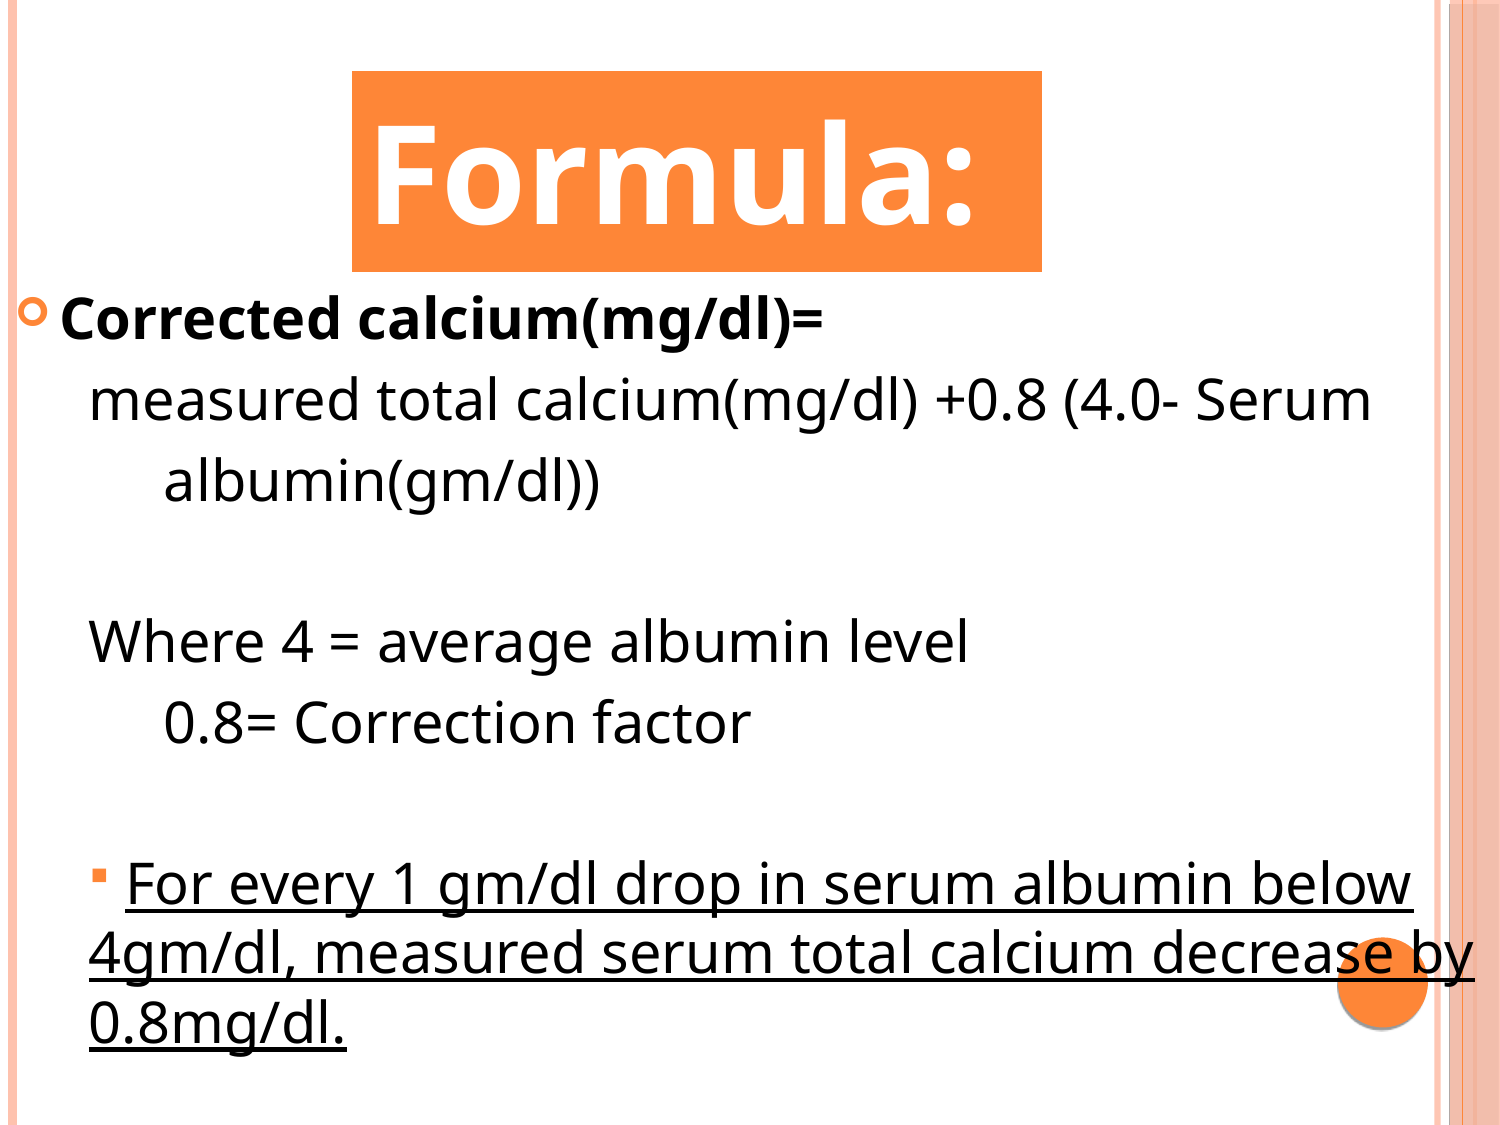

# Corrected calcium(mg/dl)=
	measured total calcium(mg/dl) +0.8 (4.0- Serum
 albumin(gm/dl))
Where 4 = average albumin level
	 0.8= Correction factor
 For every 1 gm/dl drop in serum albumin below 4gm/dl, measured serum total calcium decrease by 0.8mg/dl.
| Formula: |
| --- |